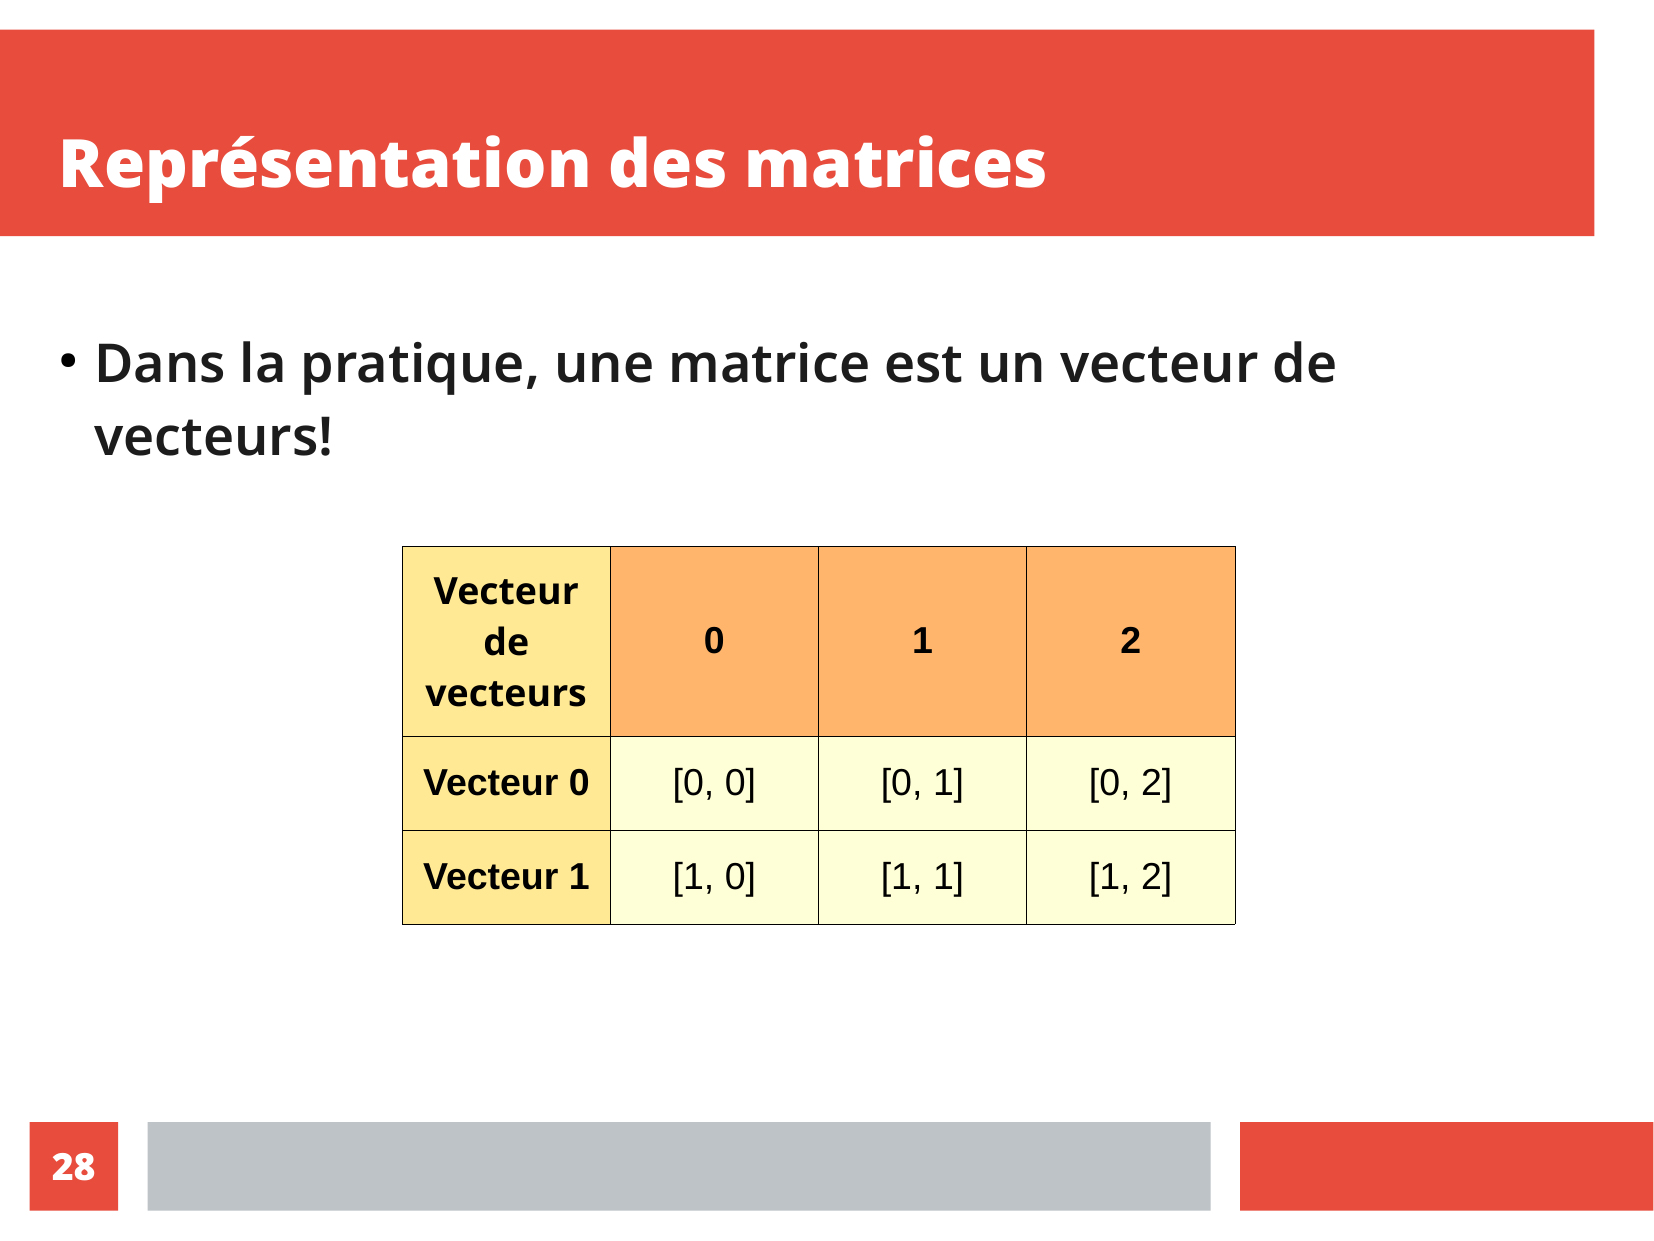

# Représentation des matrices
Dans la pratique, une matrice est un vecteur de vecteurs!
| Vecteur de vecteurs | 0 | 1 | 2 |
| --- | --- | --- | --- |
| Vecteur 0 | [0, 0] | [0, 1] | [0, 2] |
| Vecteur 1 | [1, 0] | [1, 1] | [1, 2] |
28